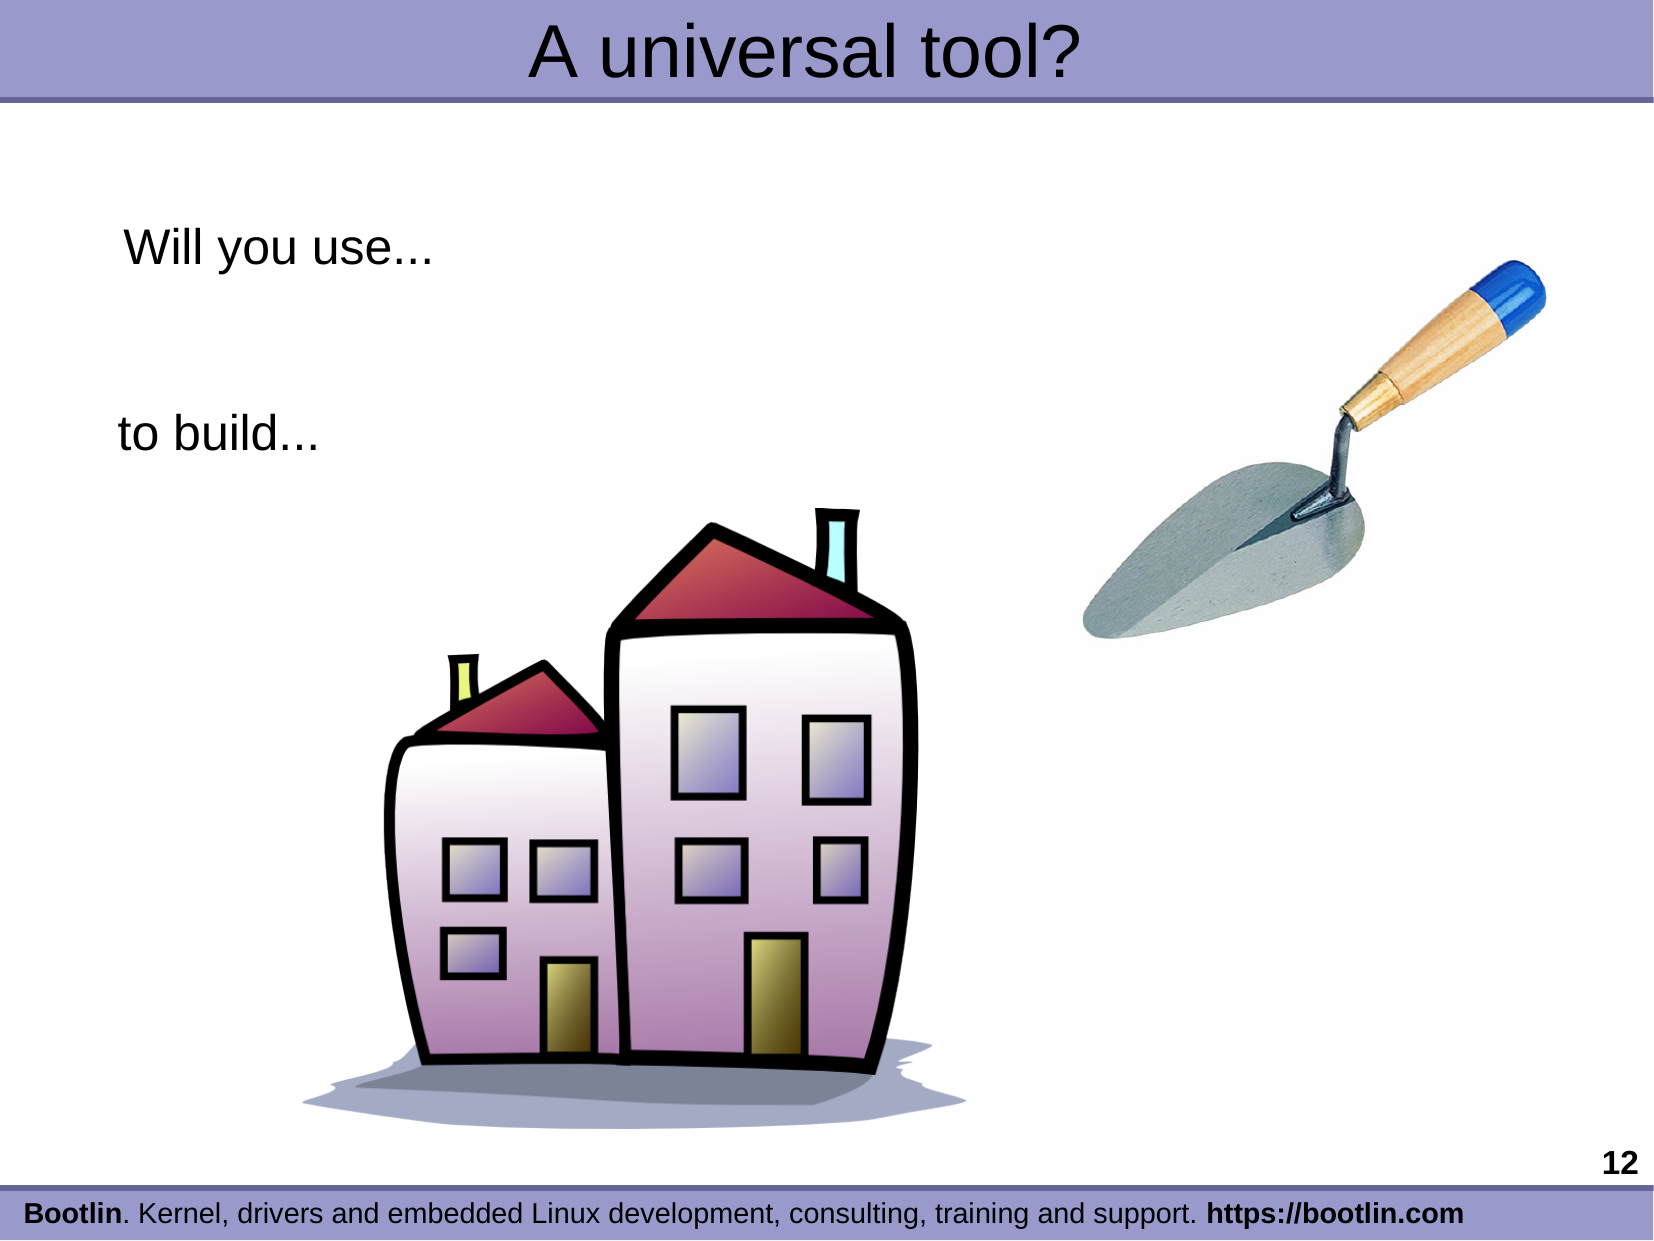

# A universal tool?
Will you use...
to build...